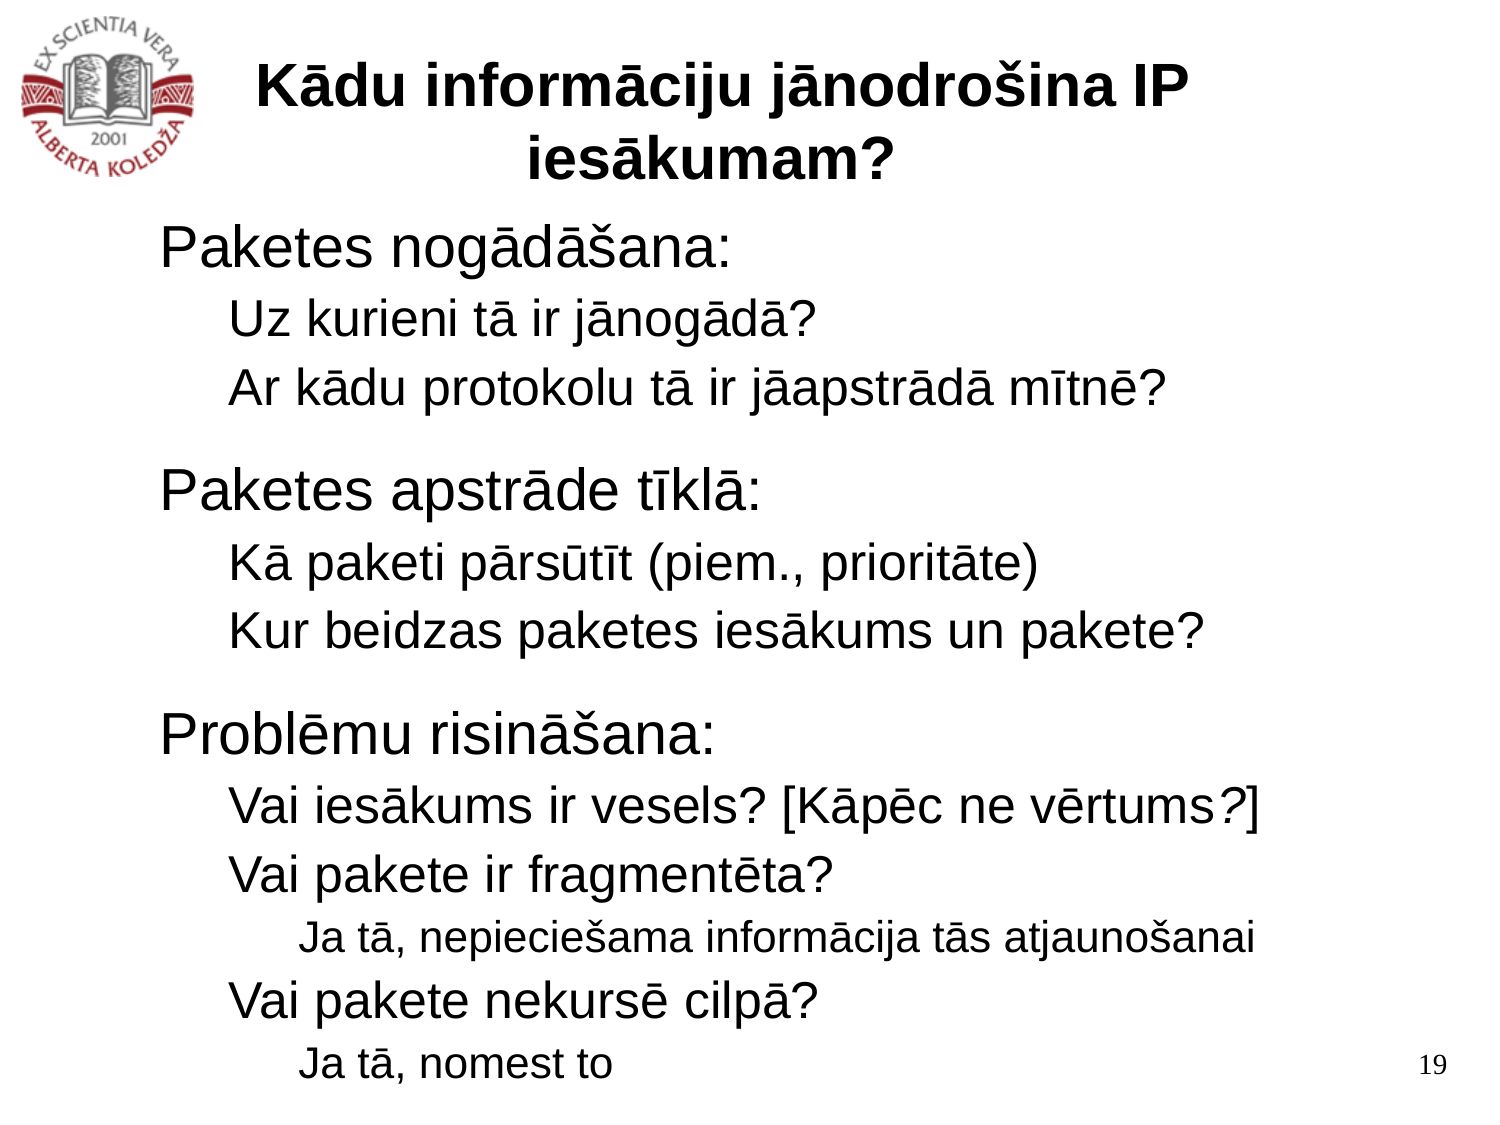

# Kādu informāciju jānodrošina IP iesākumam?
Paketes nogādāšana:
Uz kurieni tā ir jānogādā?
Ar kādu protokolu tā ir jāapstrādā mītnē?
Paketes apstrāde tīklā:
Kā paketi pārsūtīt (piem., prioritāte)
Kur beidzas paketes iesākums un pakete?
Problēmu risināšana:
Vai iesākums ir vesels? [Kāpēc ne vērtums?]
Vai pakete ir fragmentēta?
Ja tā, nepieciešama informācija tās atjaunošanai
Vai pakete nekursē cilpā?
Ja tā, nomest to